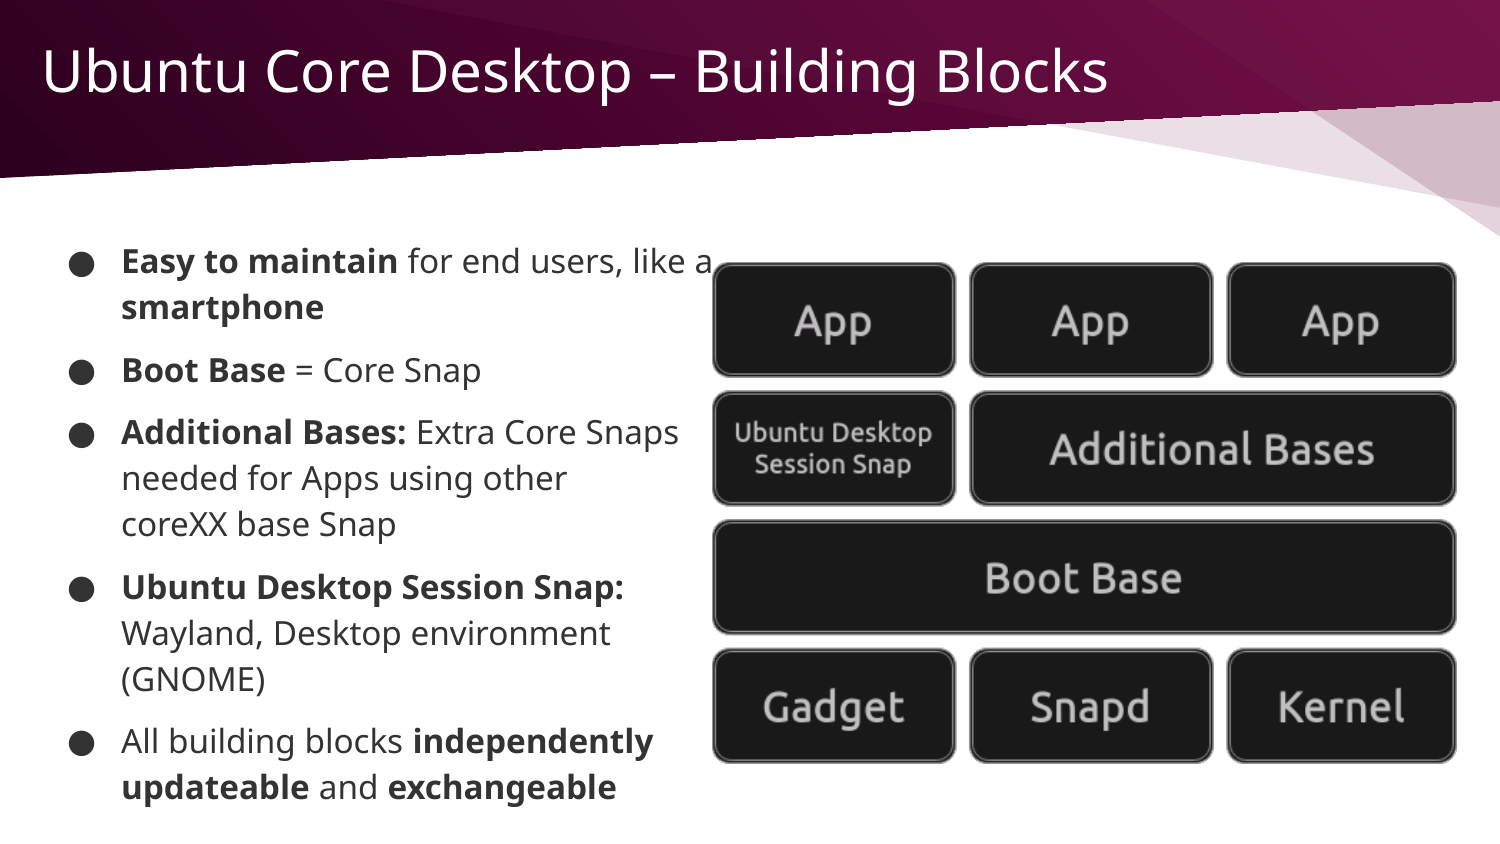

Ubuntu Core Desktop – Building Blocks
# Easy to maintain for end users, like a smartphone
Boot Base = Core Snap
Additional Bases: Extra Core Snaps
needed for Apps using other
coreXX base Snap
Ubuntu Desktop Session Snap:
Wayland, Desktop environment
(GNOME)
All building blocks independently
updateable and exchangeable